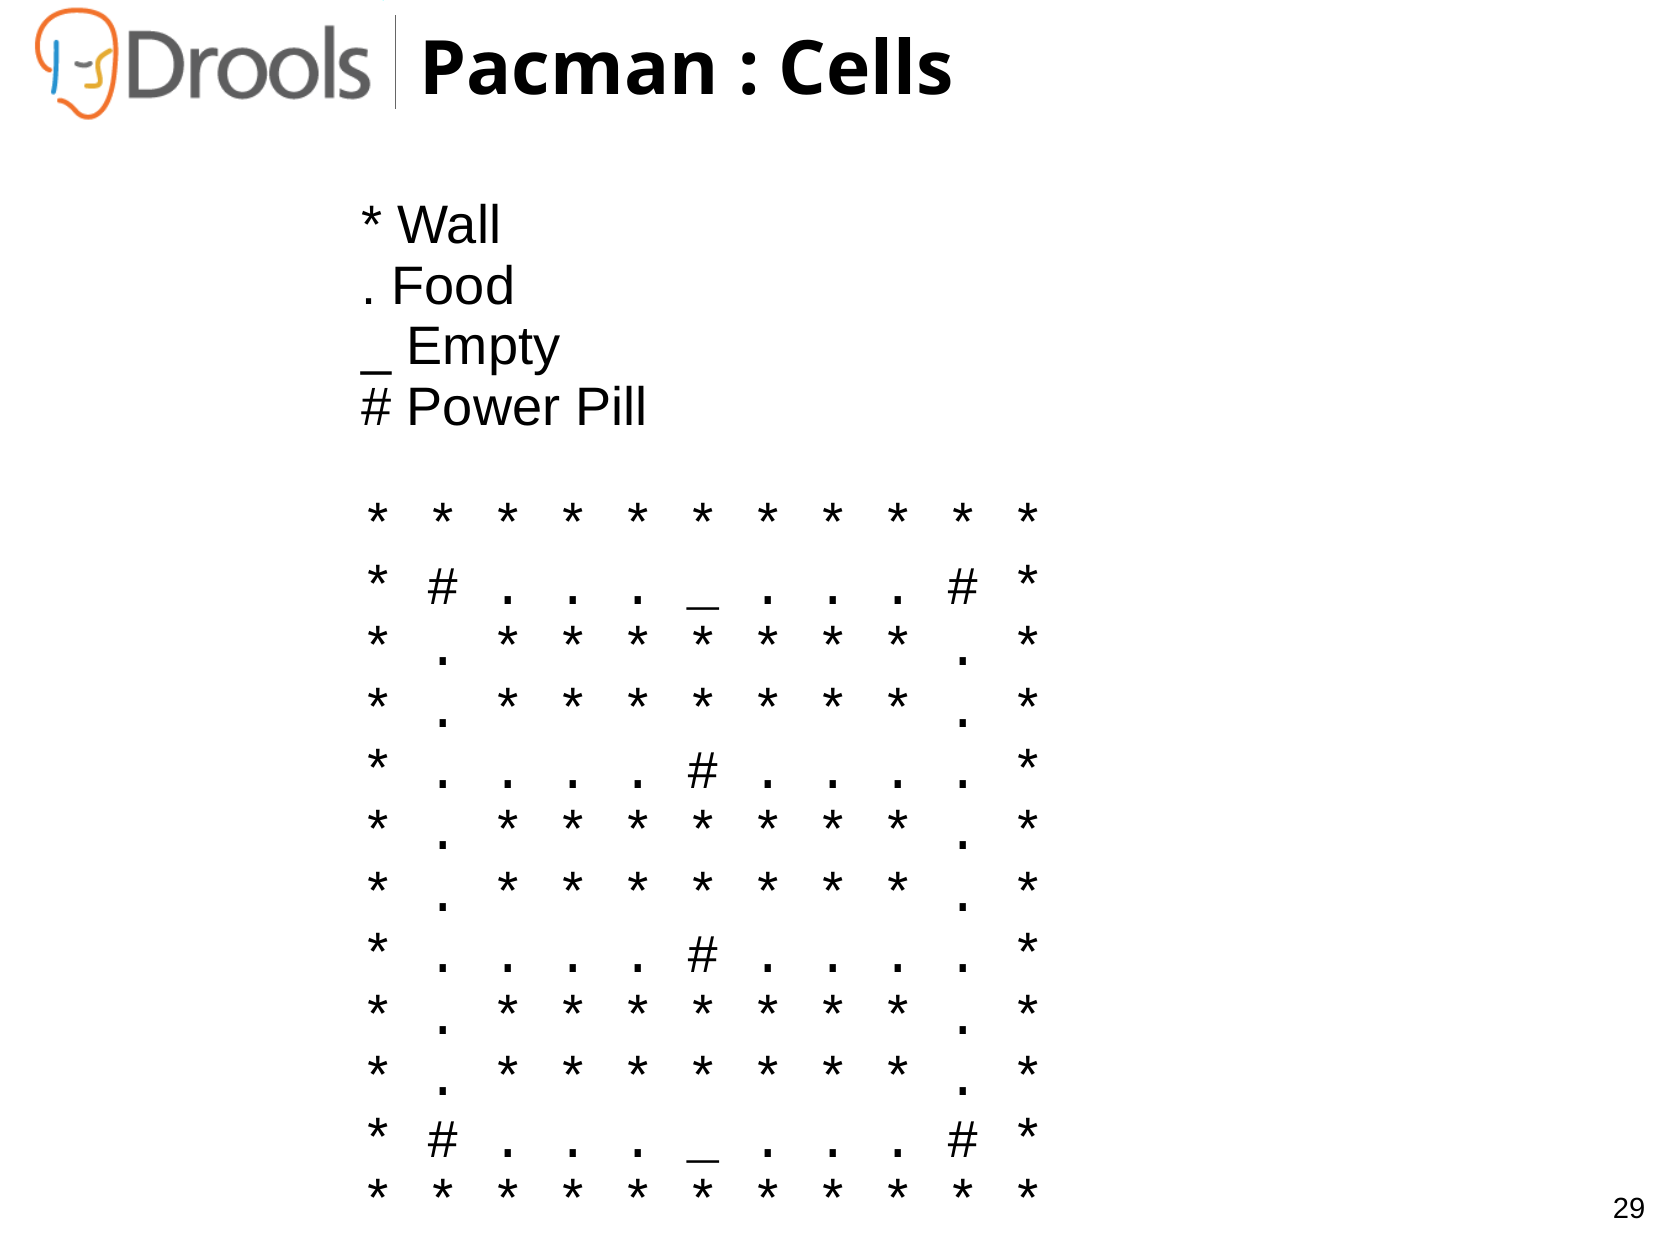

# Pacman : Cells
* Wall
. Food
_ Empty
# Power Pill
* * * * * * * * * * *
* # . . . _ . . . # *
* . * * * * * * * . *
* . * * * * * * * . *
* . . . . # . . . . *
* . * * * * * * * . *
* . * * * * * * * . *
* . . . . # . . . . *
* . * * * * * * * . *
* . * * * * * * * . *
* # . . . _ . . . # *
* * * * * * * * * * *